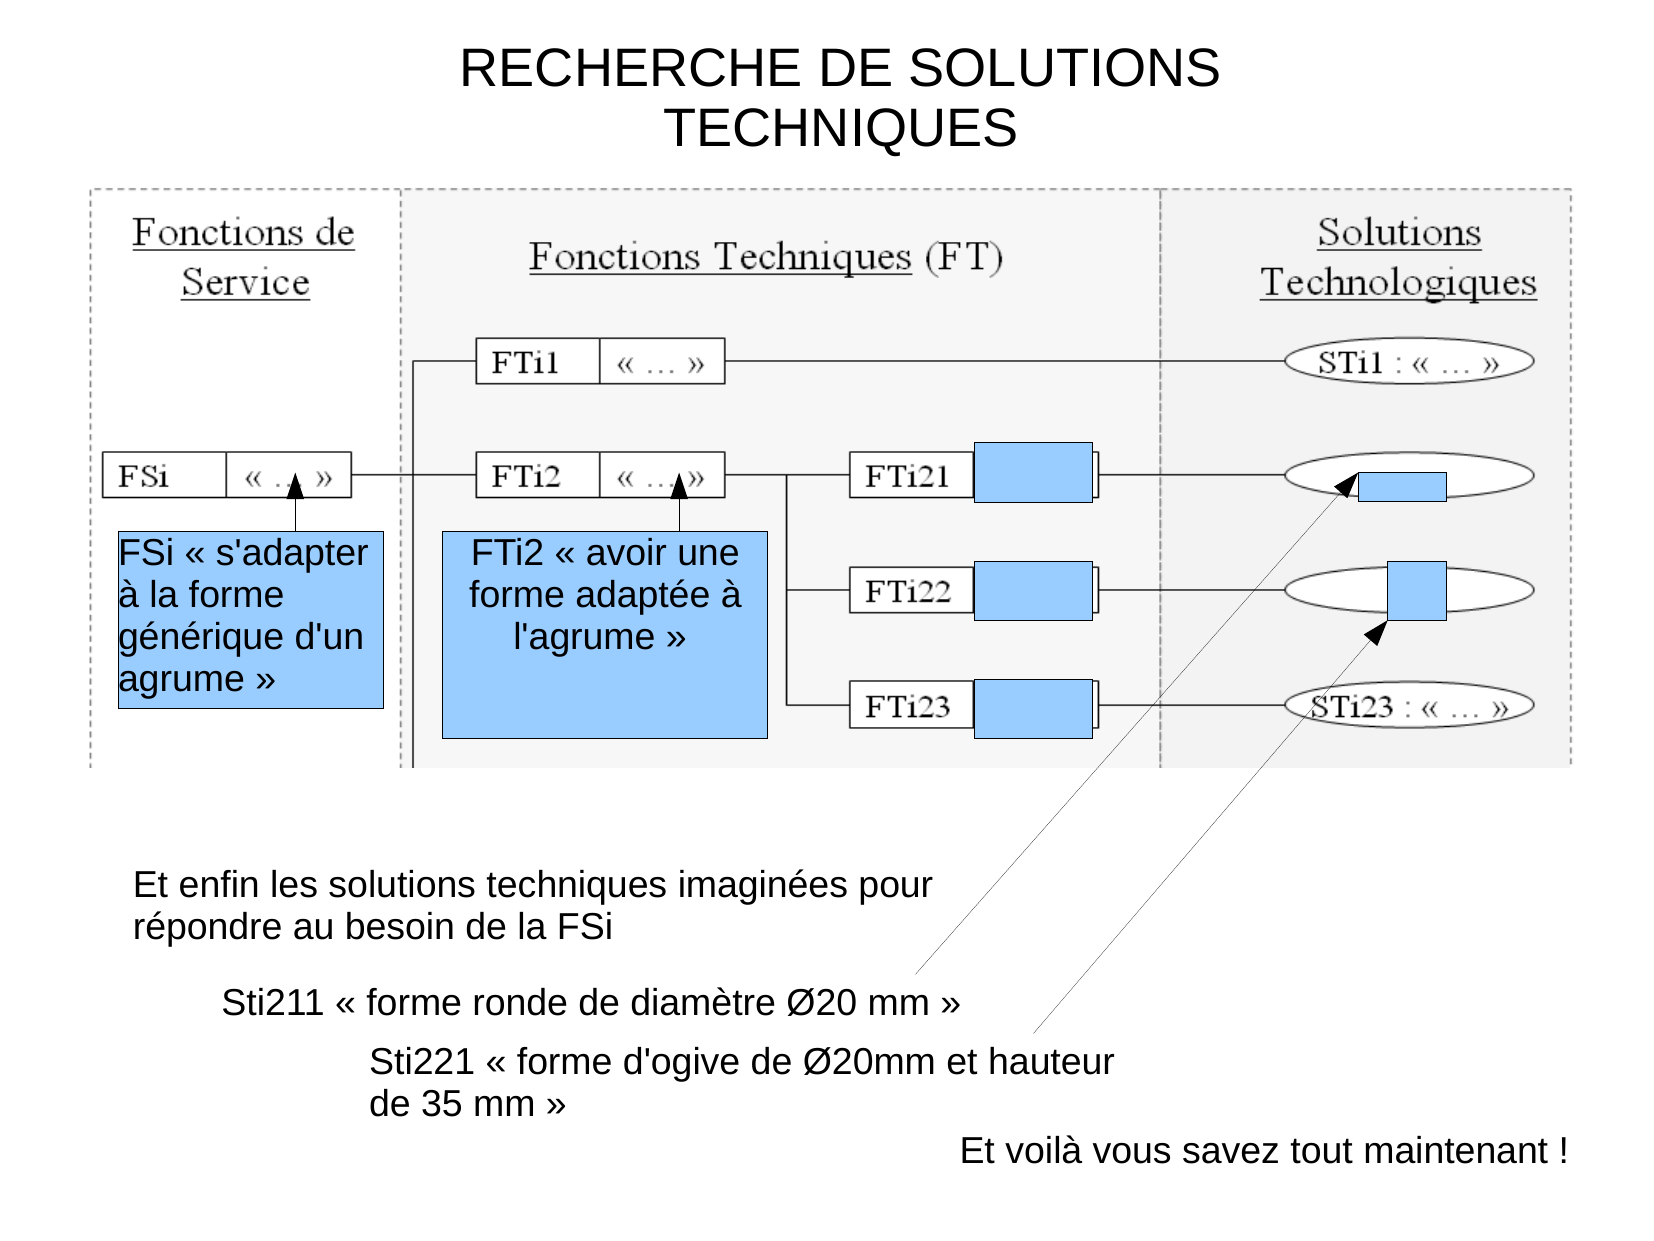

RECHERCHE DE SOLUTIONS TECHNIQUES
FSi « s'adapter à la forme générique d'un agrume »
FTi2 « avoir une forme adaptée à l'agrume »
Et enfin les solutions techniques imaginées pour répondre au besoin de la FSi
Sti211 « forme ronde de diamètre Ø20 mm »
Sti221 « forme d'ogive de Ø20mm et hauteur de 35 mm »
Et voilà vous savez tout maintenant !